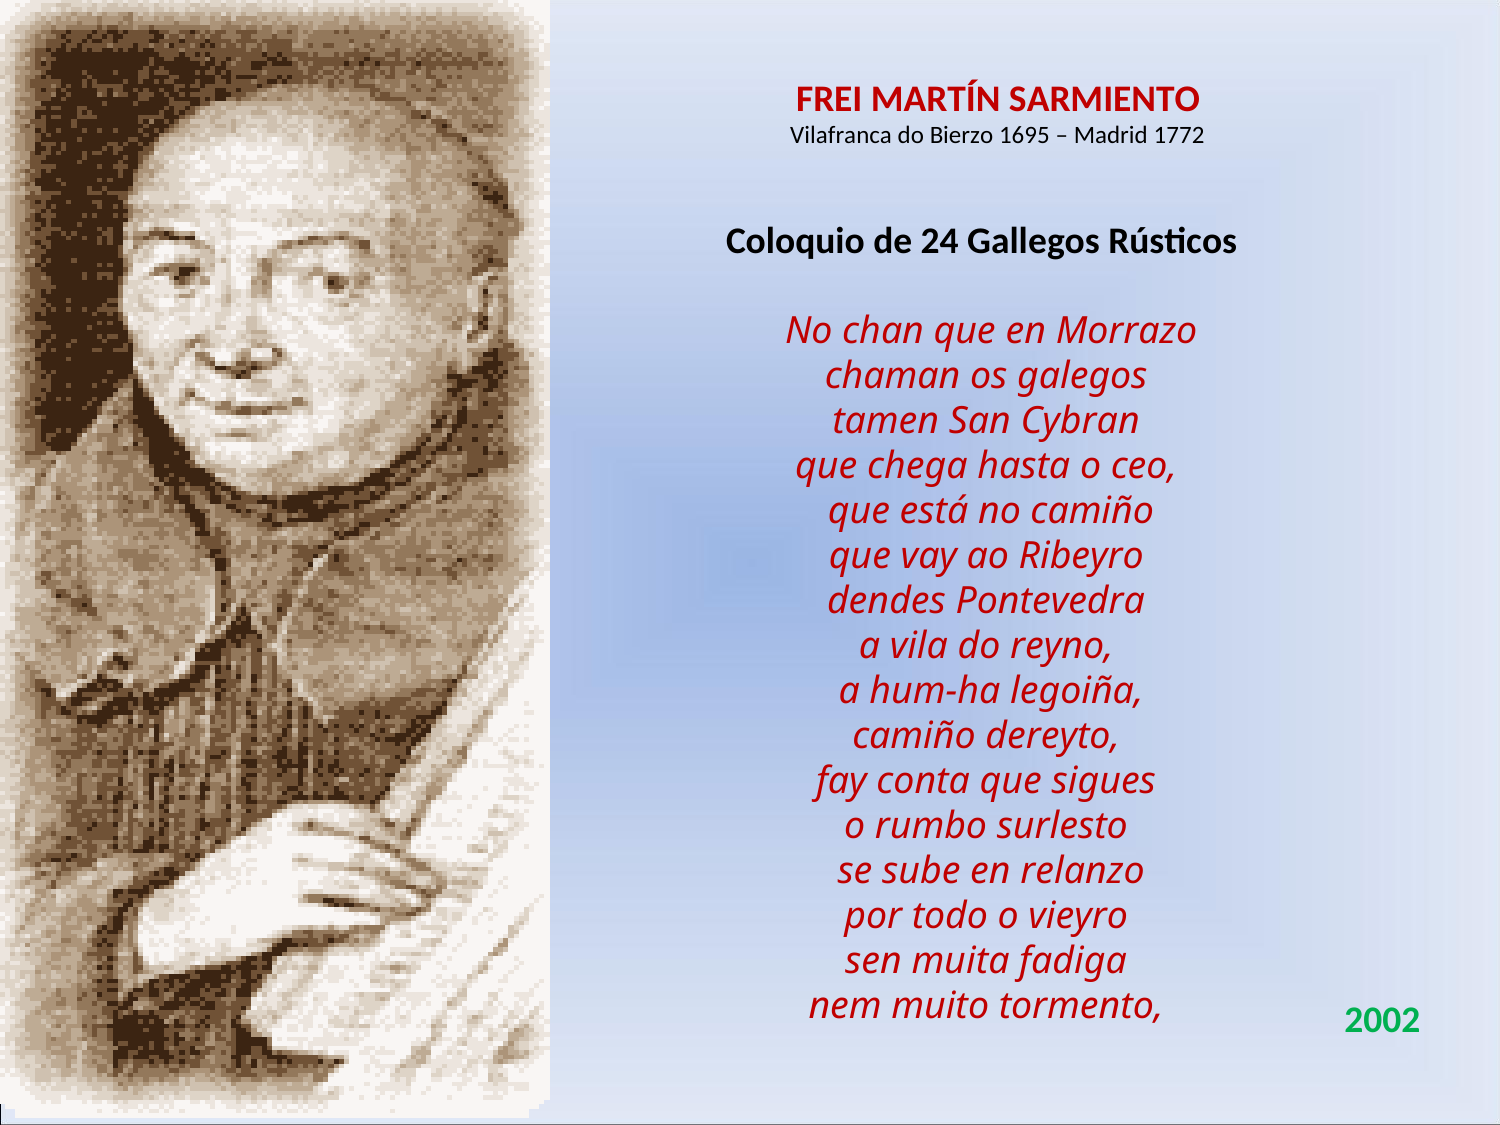

FREI MARTÍN SARMIENTO
Vilafranca do Bierzo 1695 – Madrid 1772
Coloquio de 24 Gallegos Rústicos
 No chan que en Morrazo
chaman os galegos
tamen San Cybran
que chega hasta o ceo,
 que está no camiño
que vay ao Ribeyro
dendes Pontevedra
a vila do reyno,
 a hum-ha legoiña,
camiño dereyto,
fay conta que sigues
o rumbo surlesto
 se sube en relanzo
por todo o vieyro
sen muita fadiga
nem muito tormento,
2002